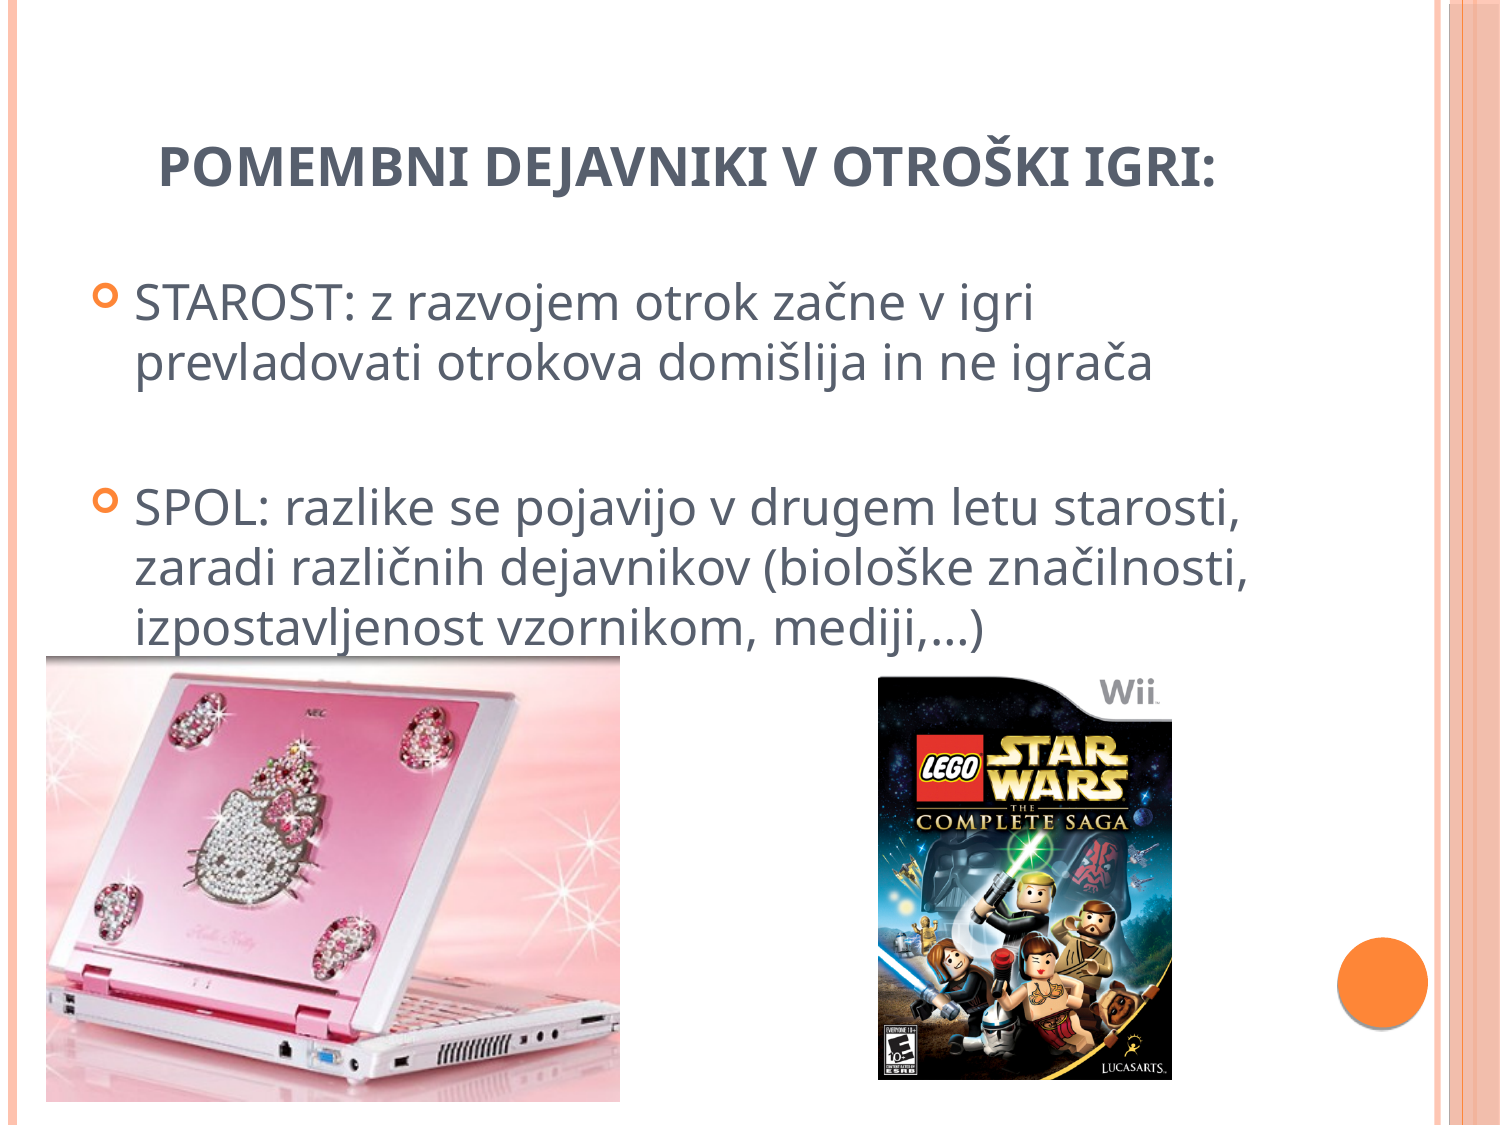

# POMEMBNI DEJAVNIKI V OTROŠKI IGRI:
STAROST: z razvojem otrok začne v igri prevladovati otrokova domišlija in ne igrača
SPOL: razlike se pojavijo v drugem letu starosti, zaradi različnih dejavnikov (biološke značilnosti, izpostavljenost vzornikom, mediji,…)